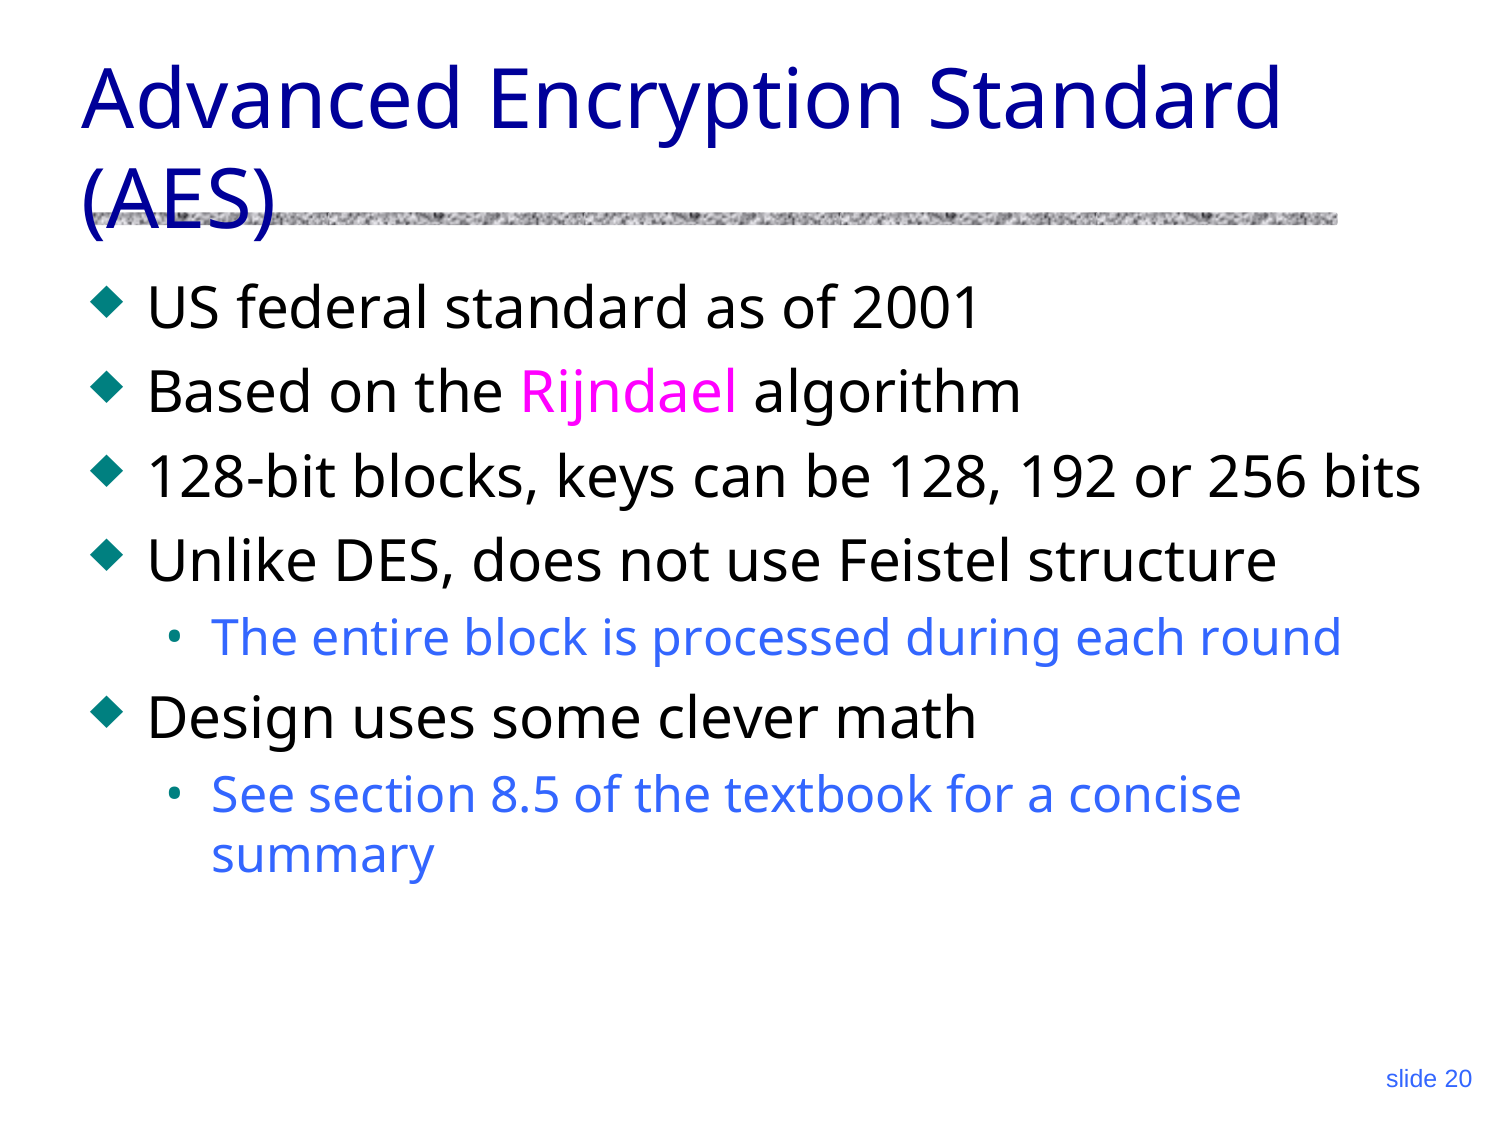

# Advanced Encryption Standard (AES)
US federal standard as of 2001
Based on the Rijndael algorithm
128-bit blocks, keys can be 128, 192 or 256 bits
Unlike DES, does not use Feistel structure
The entire block is processed during each round
Design uses some clever math
See section 8.5 of the textbook for a concise summary
slide